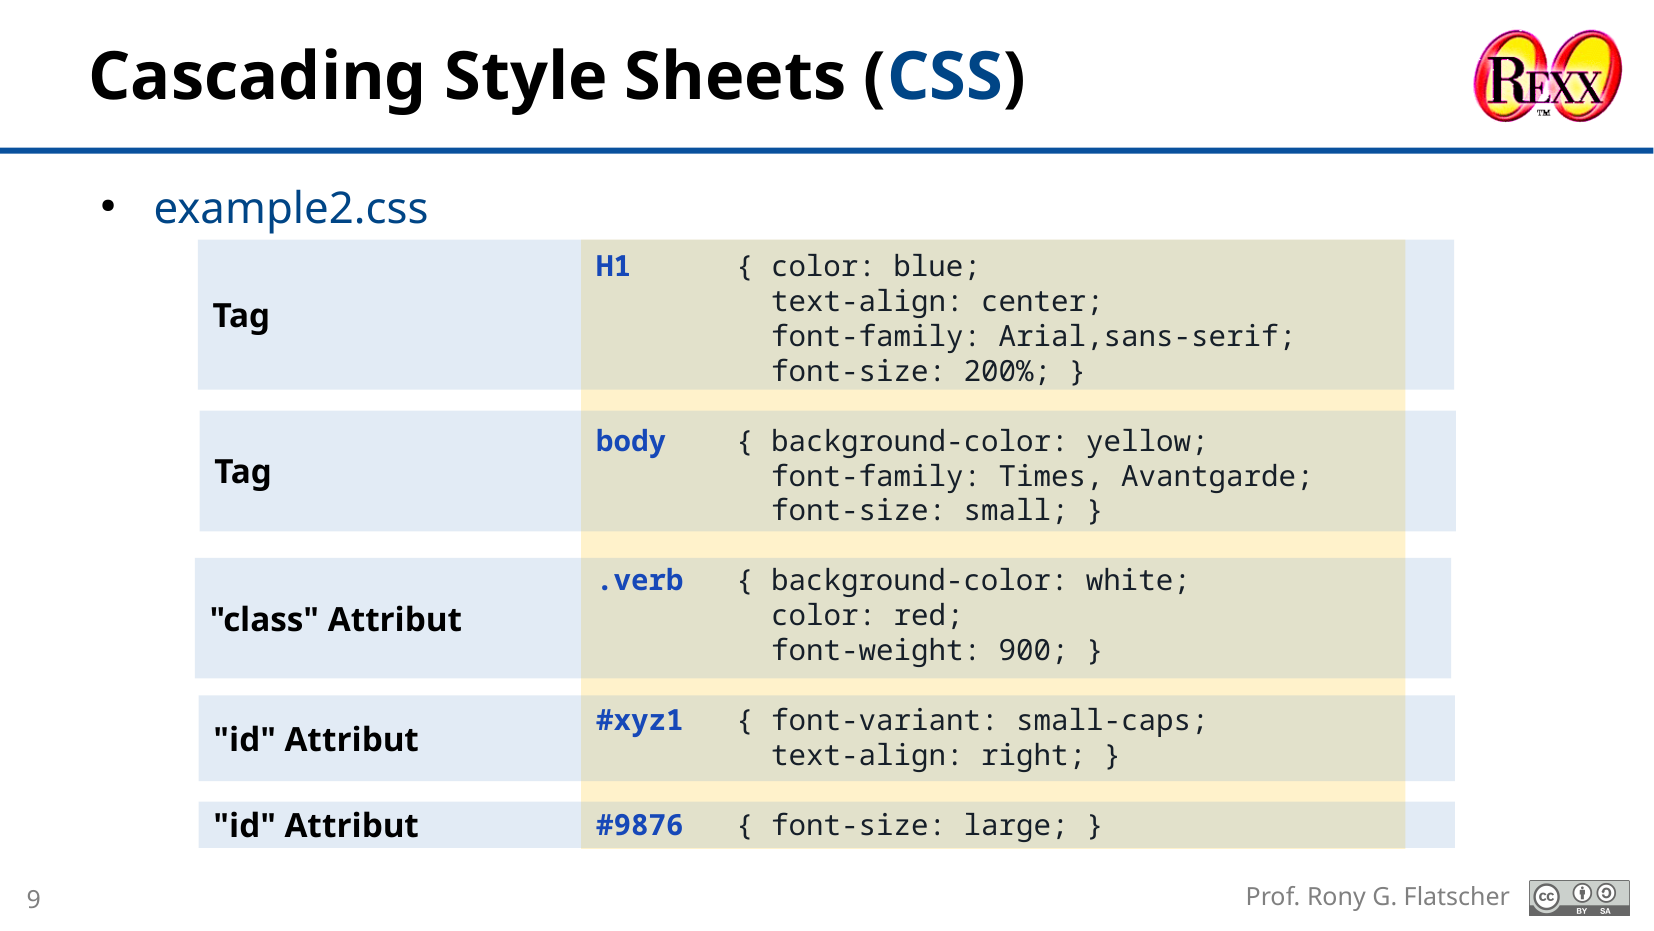

# Cascading Style Sheets (CSS)
example2.css
Tag
H1 { color: blue;
 text-align: center;
 font-family: Arial,sans-serif;
 font-size: 200%; }
body { background-color: yellow;
 font-family: Times, Avantgarde;
 font-size: small; }
.verb { background-color: white;
 color: red;
 font-weight: 900; }
#xyz1 { font-variant: small-caps;
 text-align: right; }
#9876 { font-size: large; }
Tag
"class" Attribut
"id" Attribut
"id" Attribut